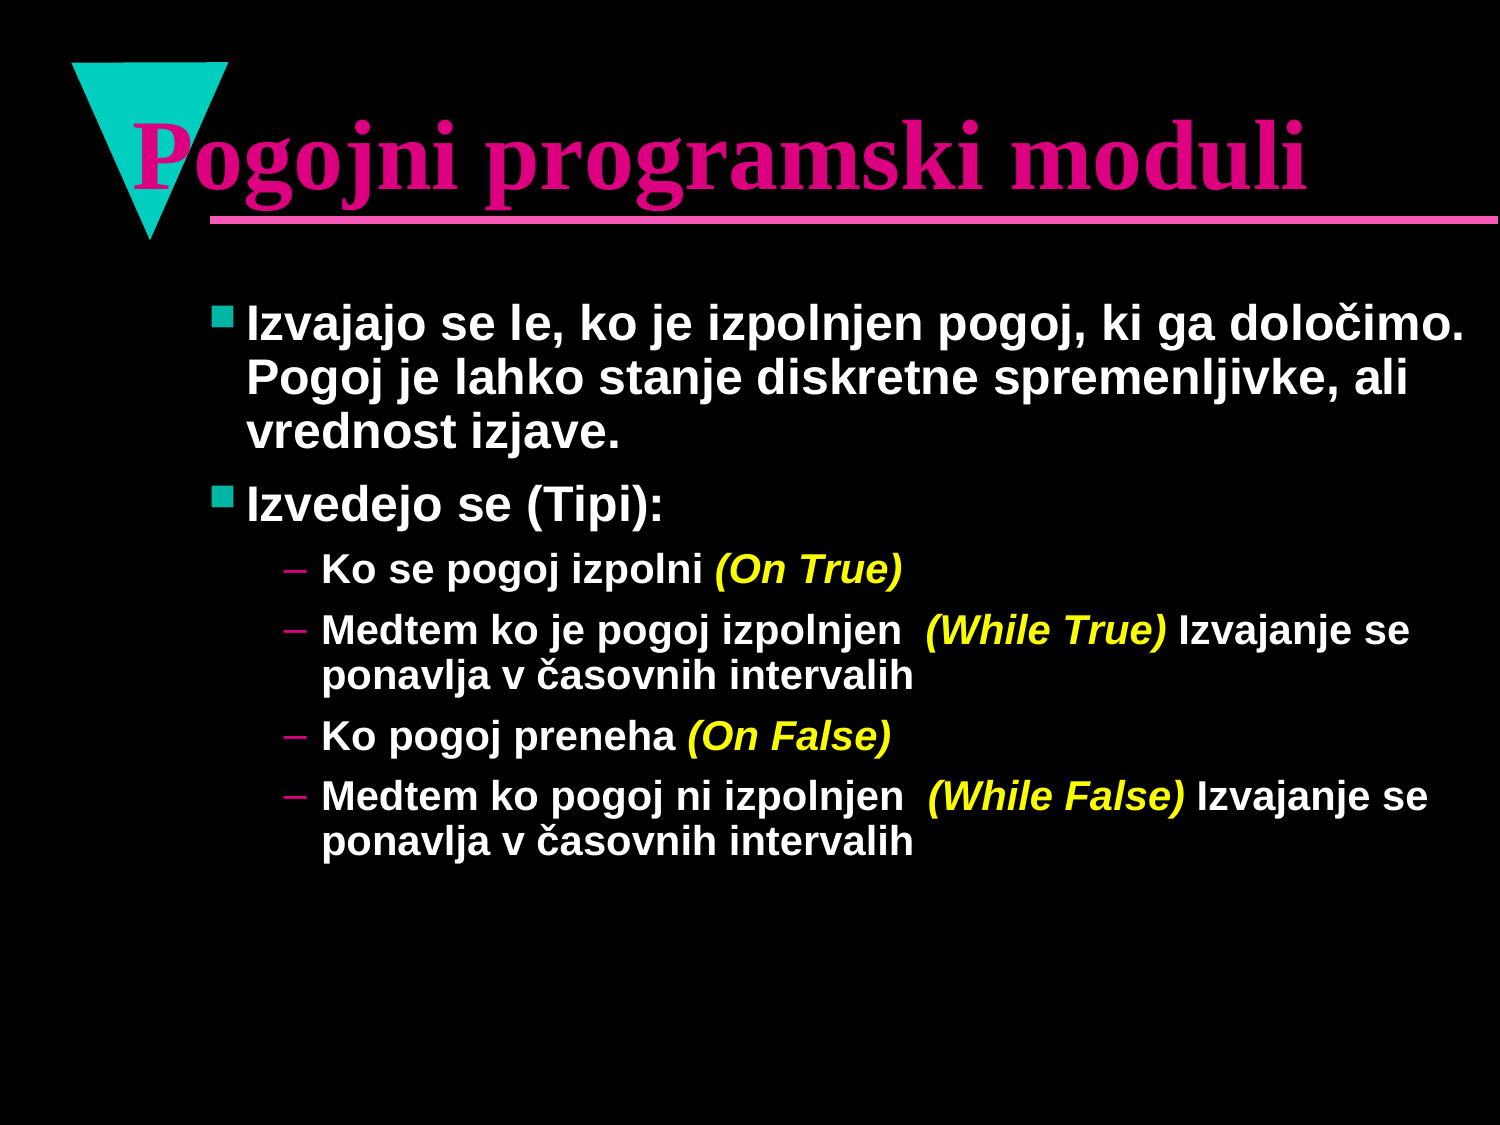

# Pogojni programski moduli
Izvajajo se le, ko je izpolnjen pogoj, ki ga določimo. Pogoj je lahko stanje diskretne spremenljivke, ali vrednost izjave.
Izvedejo se (Tipi):
Ko se pogoj izpolni (On True)
Medtem ko je pogoj izpolnjen (While True) Izvajanje se ponavlja v časovnih intervalih
Ko pogoj preneha (On False)
Medtem ko pogoj ni izpolnjen (While False) Izvajanje se ponavlja v časovnih intervalih
RVP2
Kreiranje programskih modulov
22